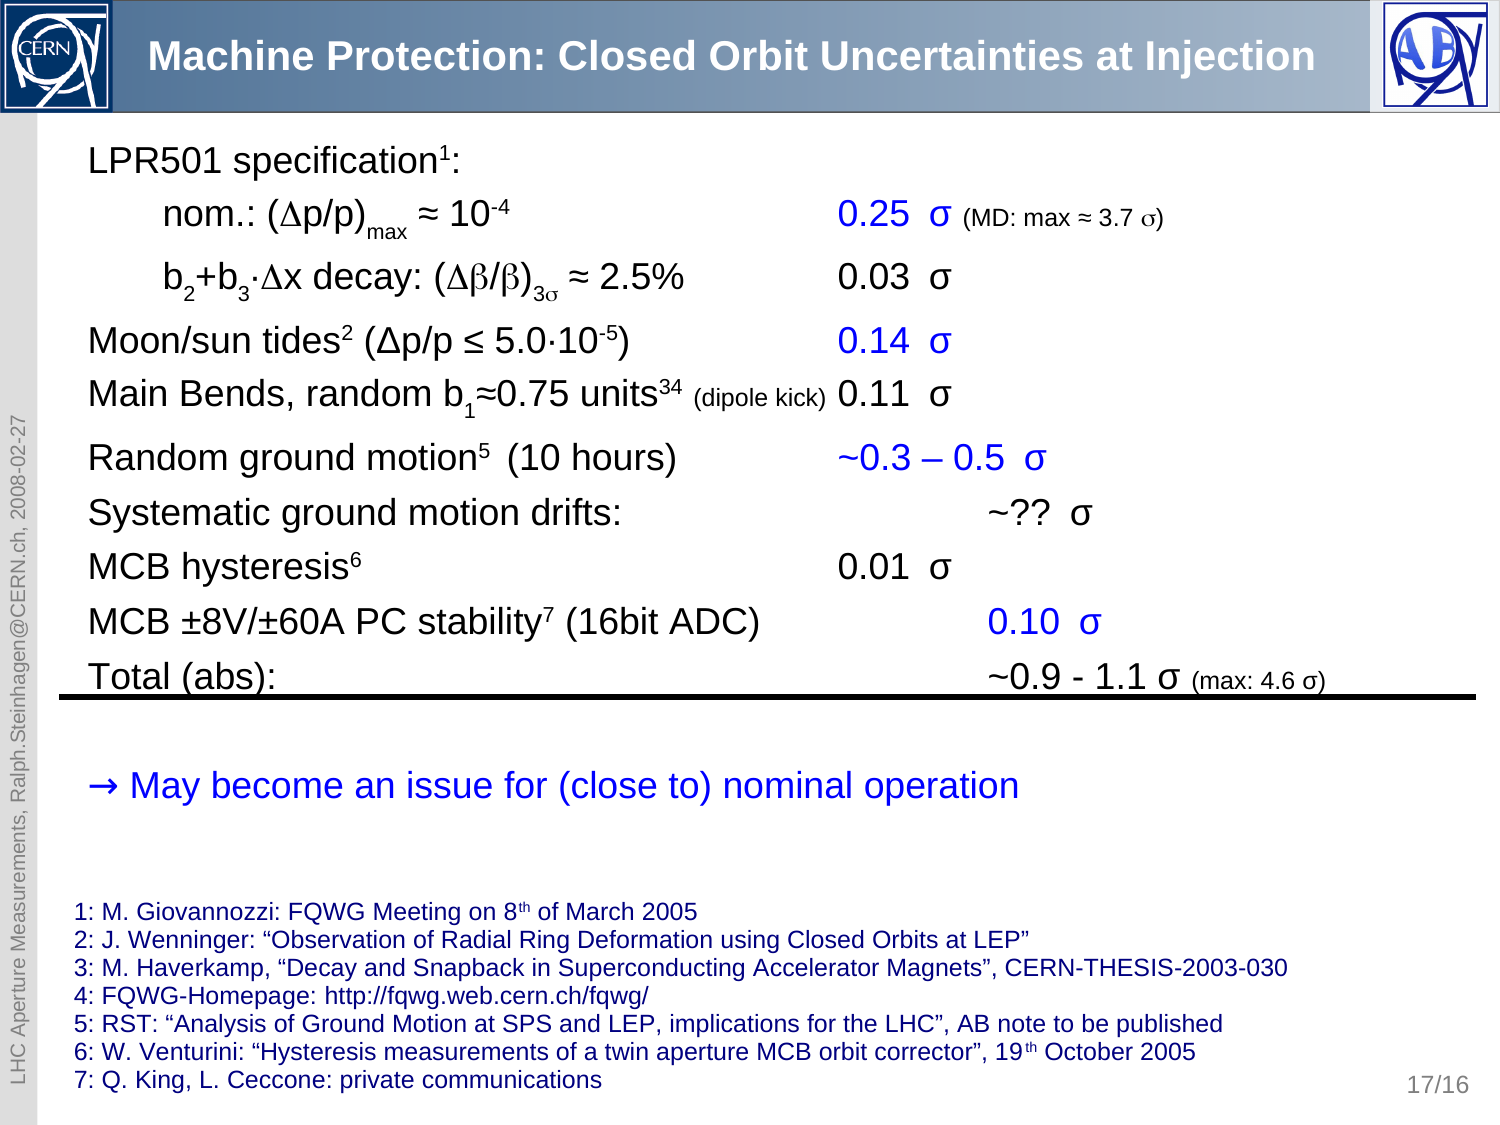

# Machine Protection: Closed Orbit Uncertainties at Injection
LPR501 specification1:
nom.: (Dp/p)max ≈ 10-4			0.25 σ (MD: max ≈ 3.7 s)
b2+b3∙Dx decay: (Db/b)3s ≈ 2.5%		0.03 σ
Moon/sun tides2 (Δp/p ≤ 5.0∙10-5)		0.14 σ
Main Bends, random b1≈0.75 units34 (dipole kick)	0.11 σ
Random ground motion5 (10 hours)		~0.3 – 0.5 σ
Systematic ground motion drifts:			~?? σ
MCB hysteresis6				0.01 σ
MCB ±8V/±60A PC stability7 (16bit ADC)		0.10 σ
Total (abs):					~0.9 - 1.1 σ (max: 4.6 σ)
→ May become an issue for (close to) nominal operation
1: M. Giovannozzi: FQWG Meeting on 8th of March 2005
2: J. Wenninger: “Observation of Radial Ring Deformation using Closed Orbits at LEP”
3: M. Haverkamp, “Decay and Snapback in Superconducting Accelerator Magnets”, CERN-THESIS-2003-030
4: FQWG-Homepage: http://fqwg.web.cern.ch/fqwg/
5: RST: “Analysis of Ground Motion at SPS and LEP, implications for the LHC”, AB note to be published
6: W. Venturini: “Hysteresis measurements of a twin aperture MCB orbit corrector”, 19th October 2005
7: Q. King, L. Ceccone: private communications
M.